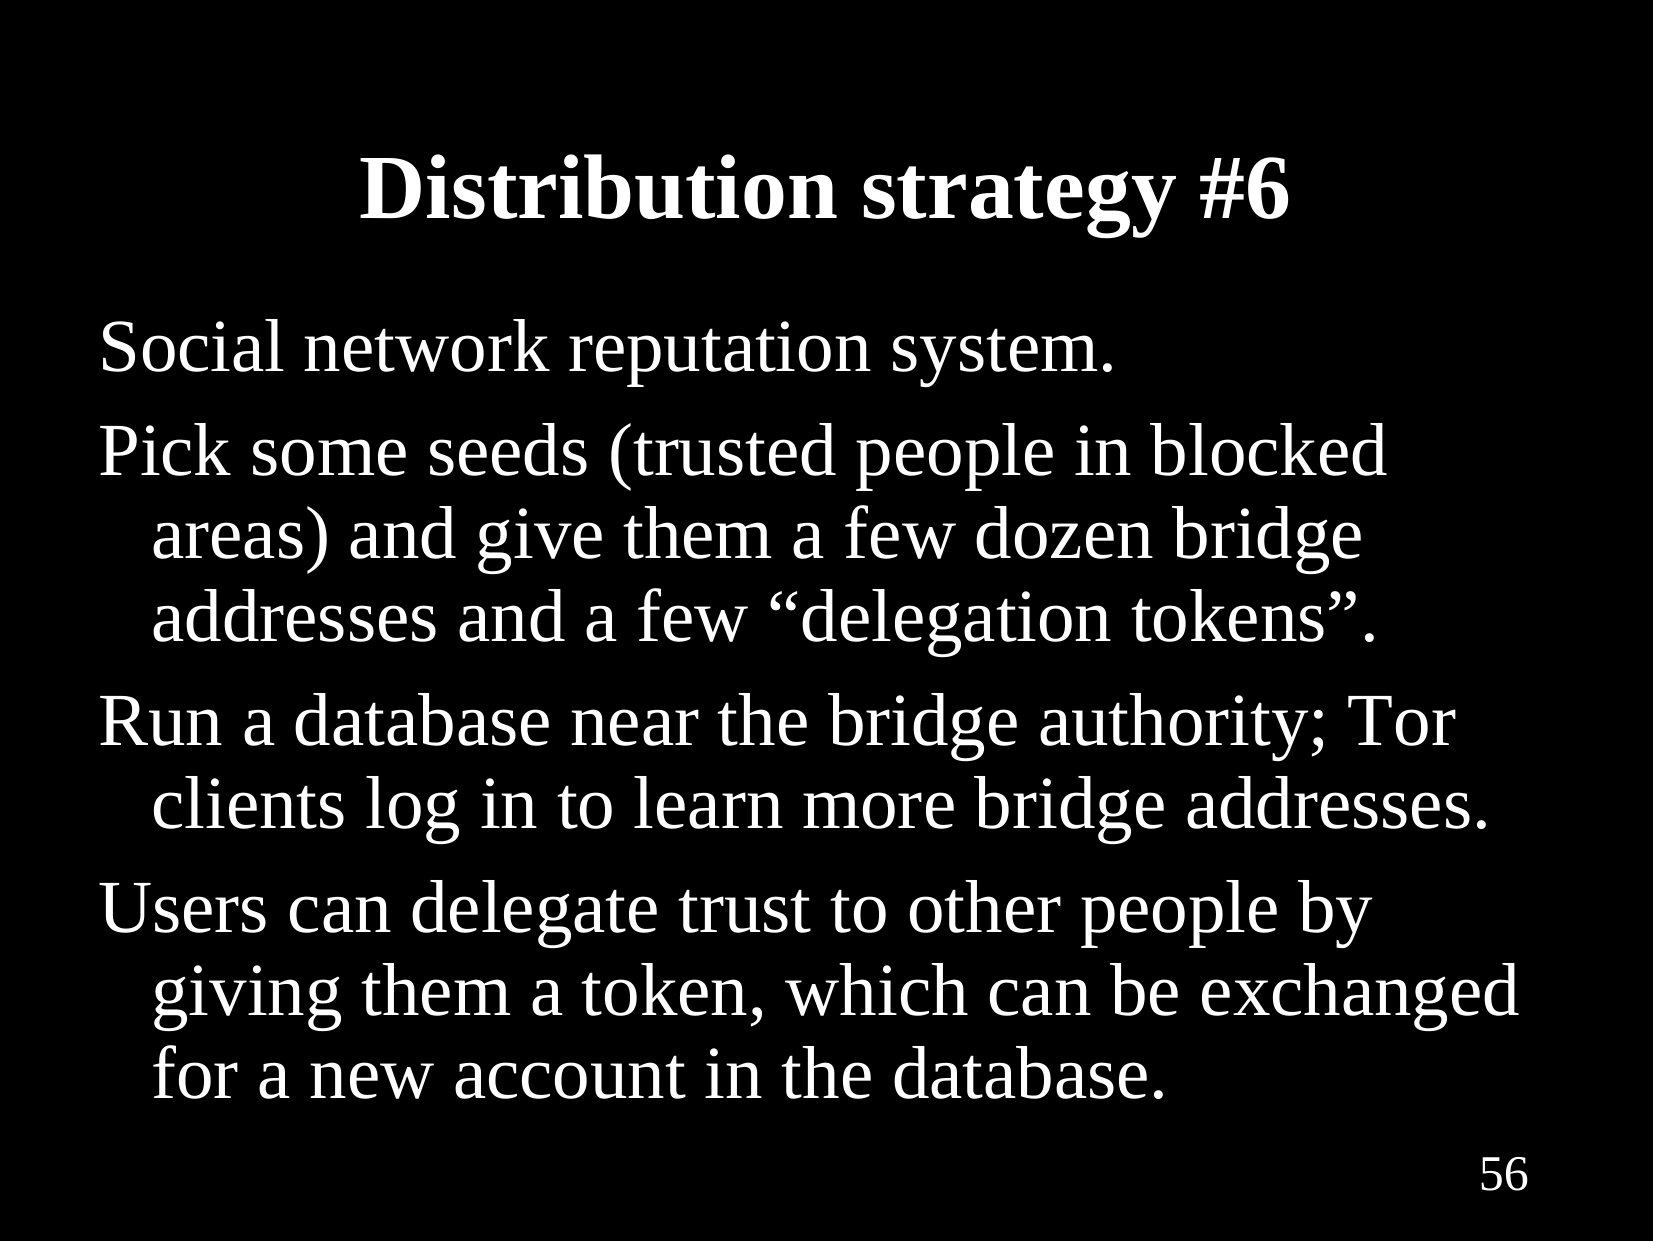

# Distribution strategy #6
Social network reputation system.
Pick some seeds (trusted people in blocked areas) and give them a few dozen bridge addresses and a few “delegation tokens”.
Run a database near the bridge authority; Tor clients log in to learn more bridge addresses.
Users can delegate trust to other people by giving them a token, which can be exchanged for a new account in the database.